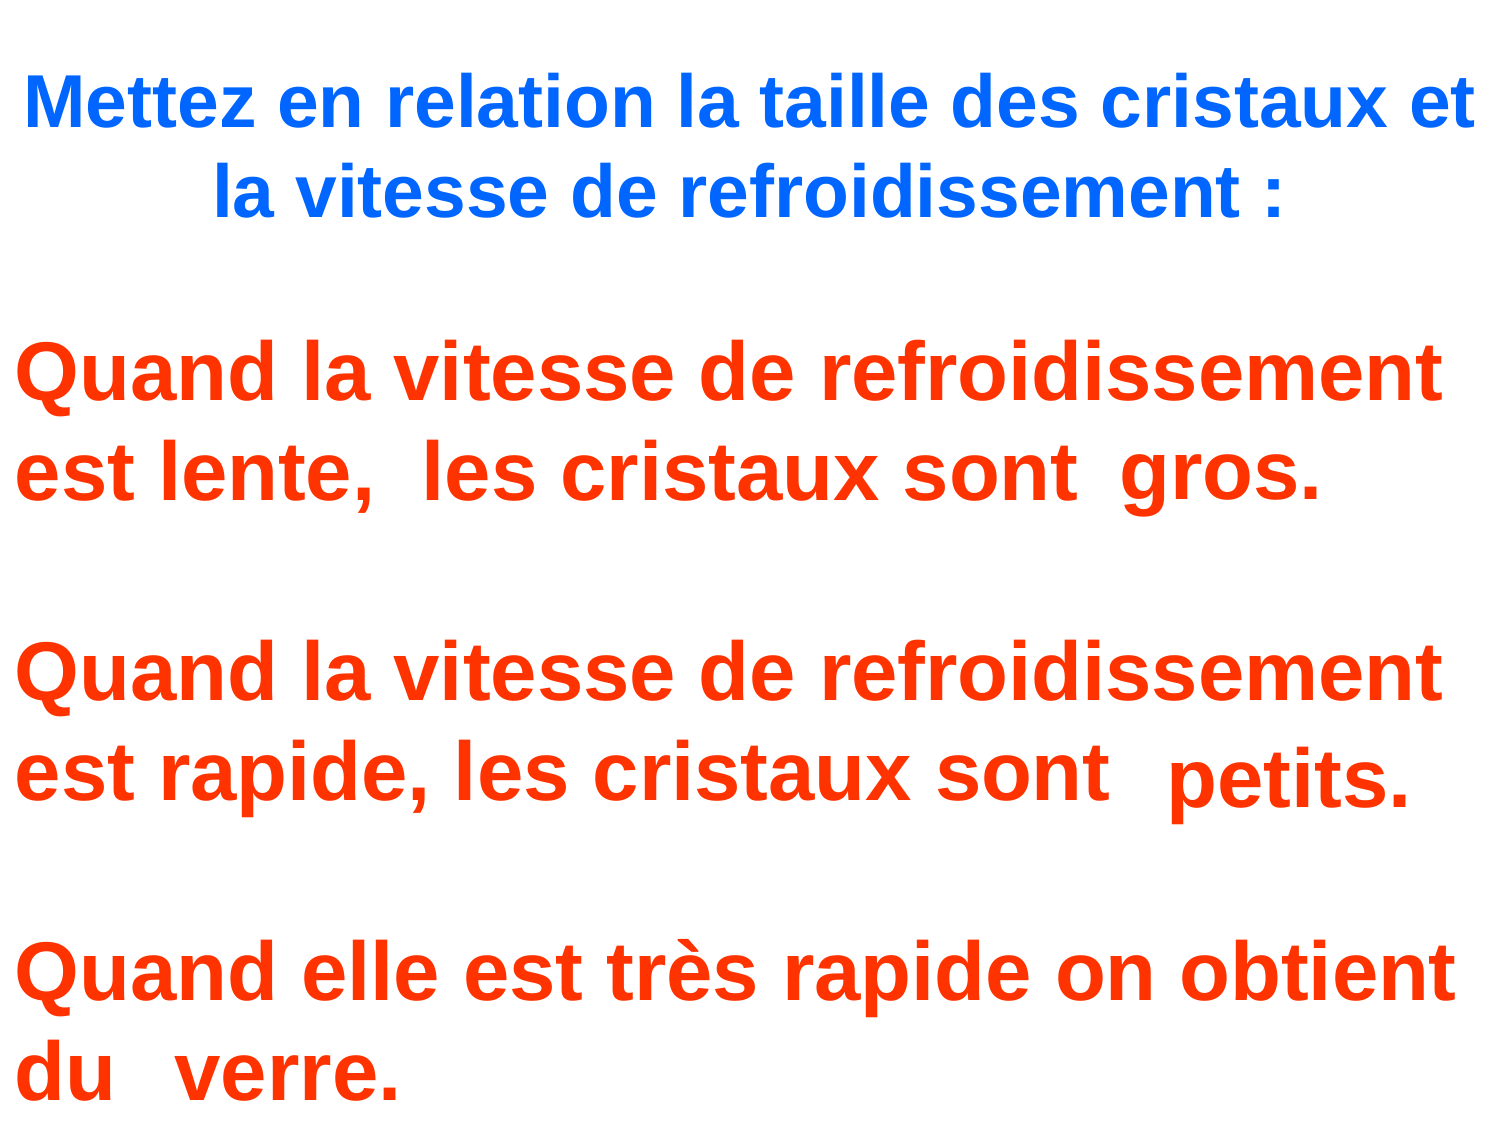

Mettez en relation la taille des cristaux et la vitesse de refroidissement :
Quand la vitesse de refroidissement est lente, les cristaux sont
Quand la vitesse de refroidissement est rapide, les cristaux sont
Quand elle est très rapide on obtient du
gros.
petits.
verre.